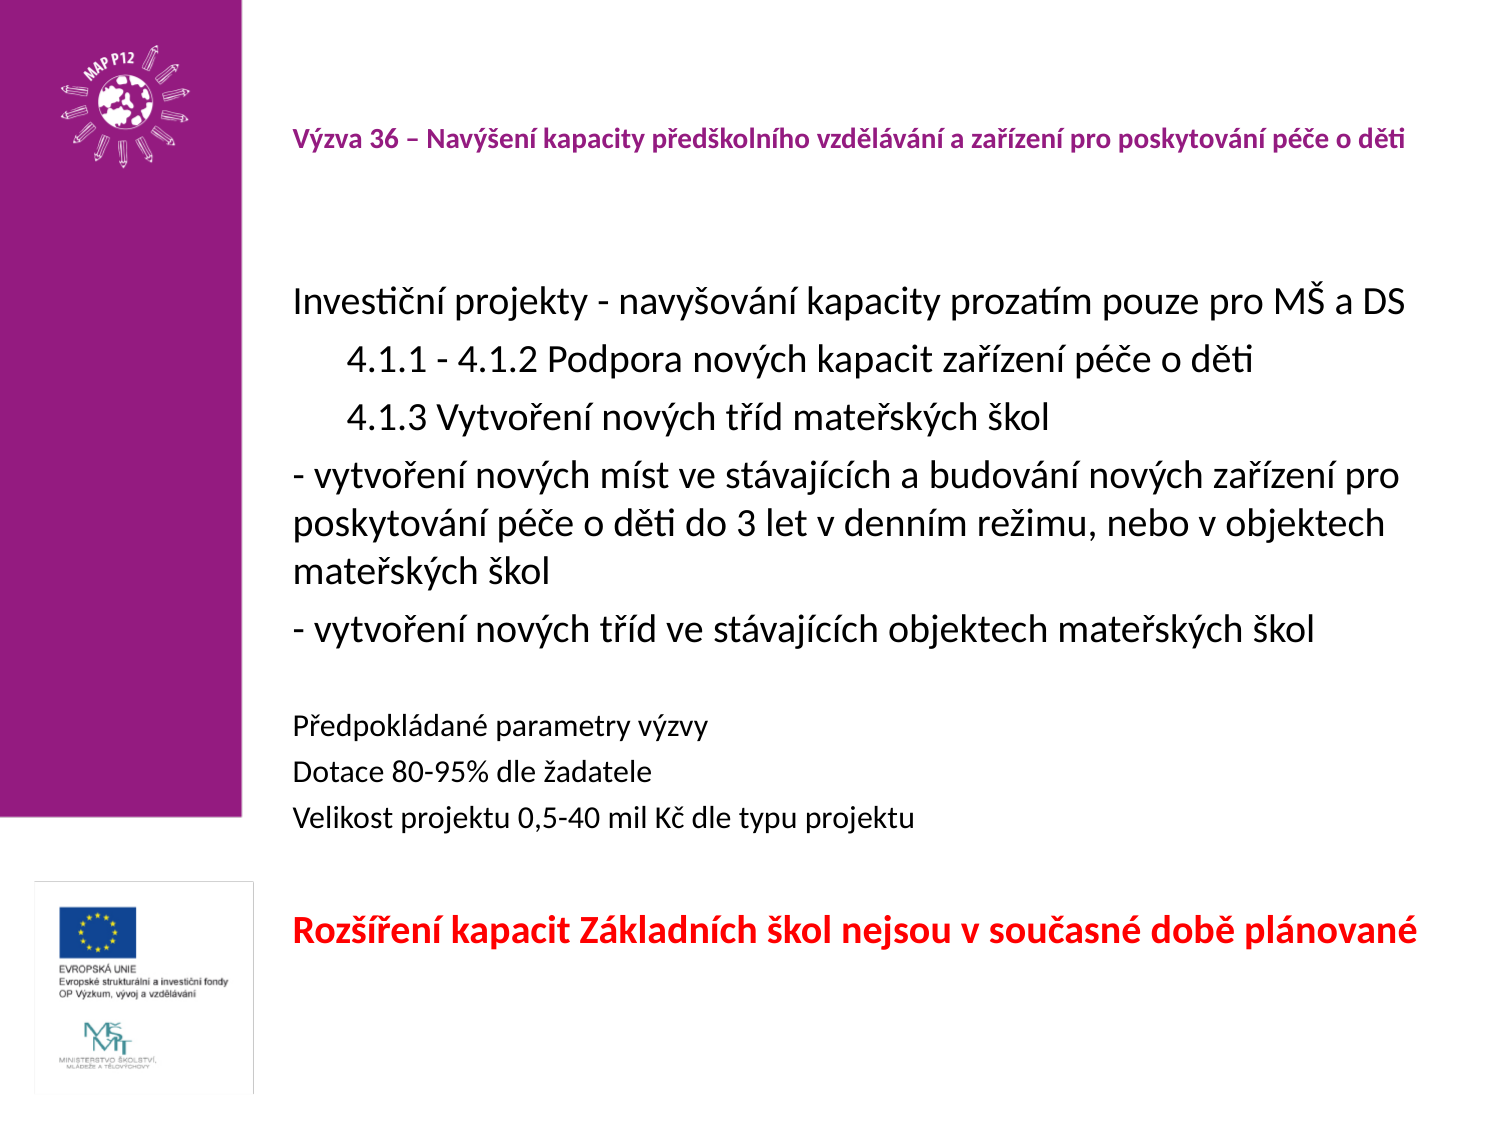

# Výzva 36 – Navýšení kapacity předškolního vzdělávání a zařízení pro poskytování péče o děti
Investiční projekty - navyšování kapacity prozatím pouze pro MŠ a DS
4.1.1 - 4.1.2 Podpora nových kapacit zařízení péče o děti
4.1.3 Vytvoření nových tříd mateřských škol
- vytvoření nových míst ve stávajících a budování nových zařízení pro poskytování péče o děti do 3 let v denním režimu, nebo v objektech mateřských škol
- vytvoření nových tříd ve stávajících objektech mateřských škol
Předpokládané parametry výzvy
Dotace 80-95% dle žadatele
Velikost projektu 0,5-40 mil Kč dle typu projektu
Rozšíření kapacit Základních škol nejsou v současné době plánované